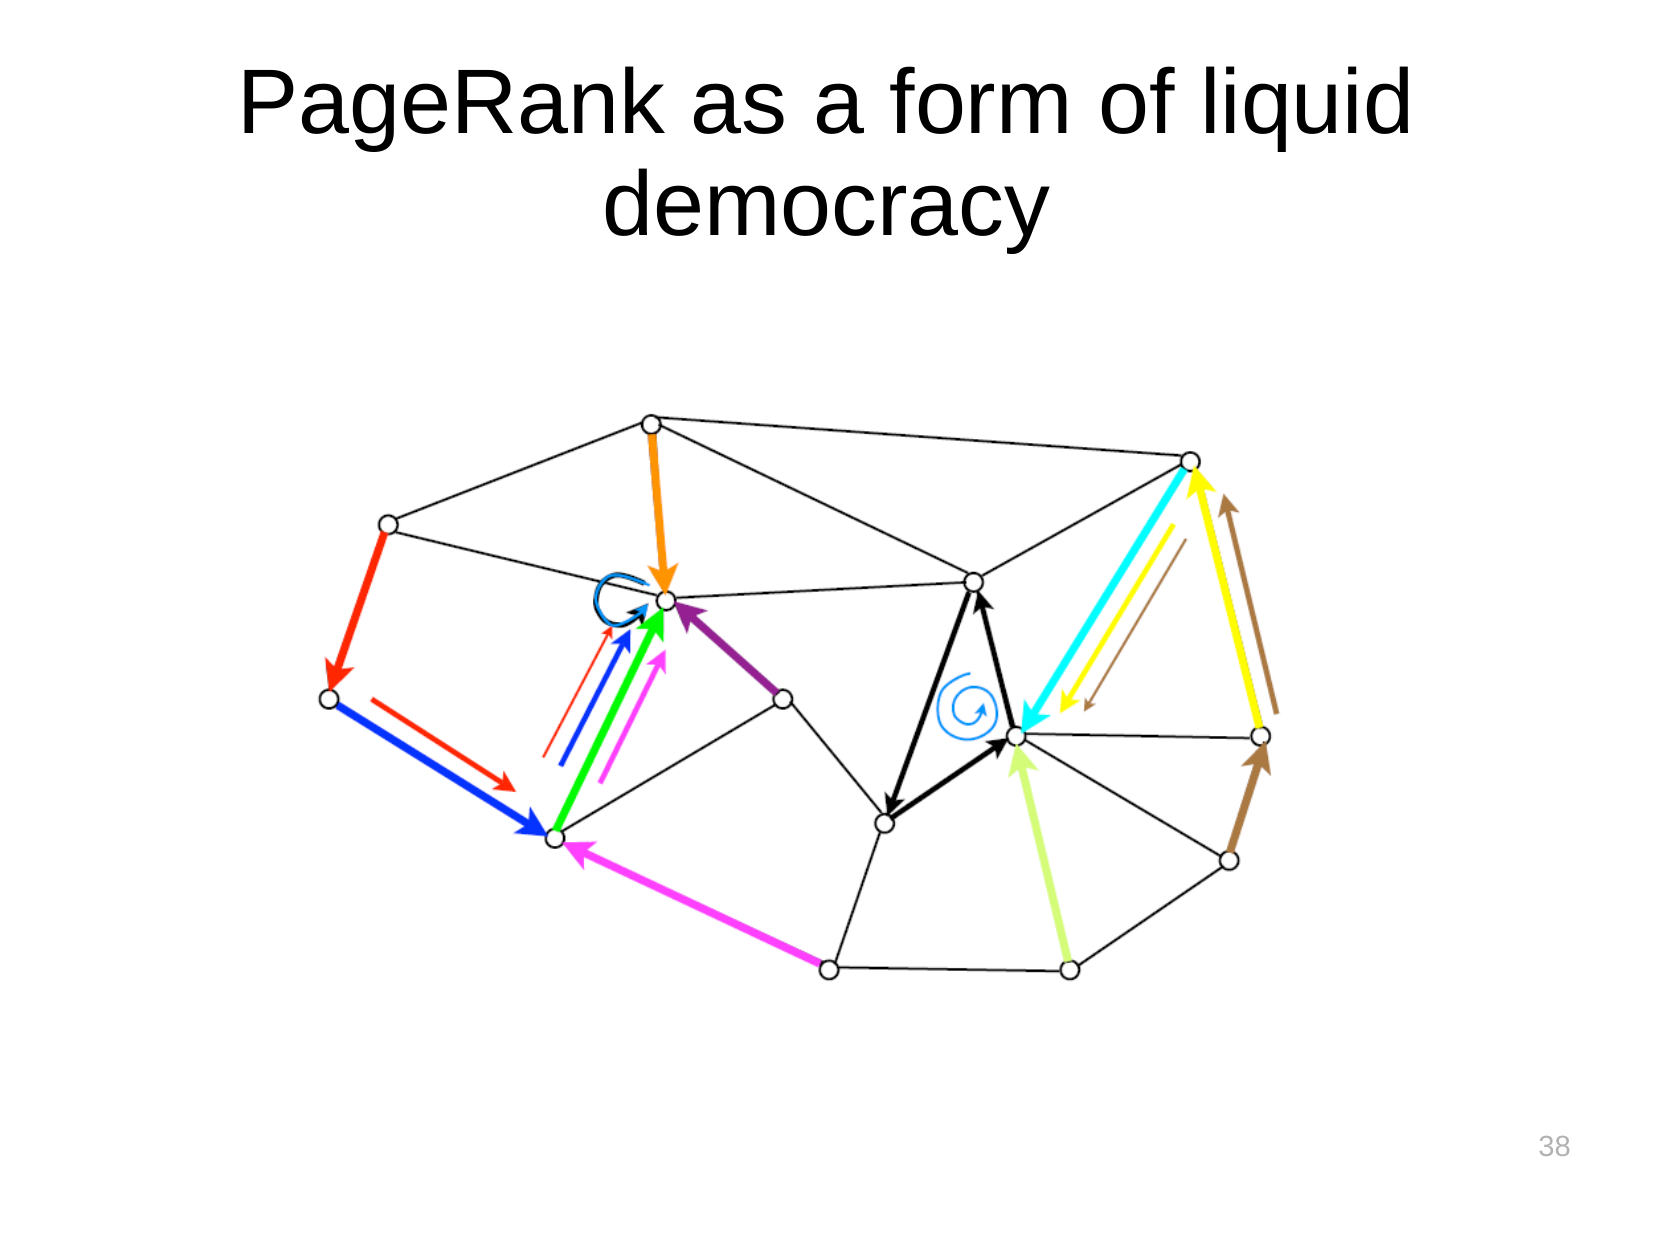

# PageRank as a form of liquid democracy
38